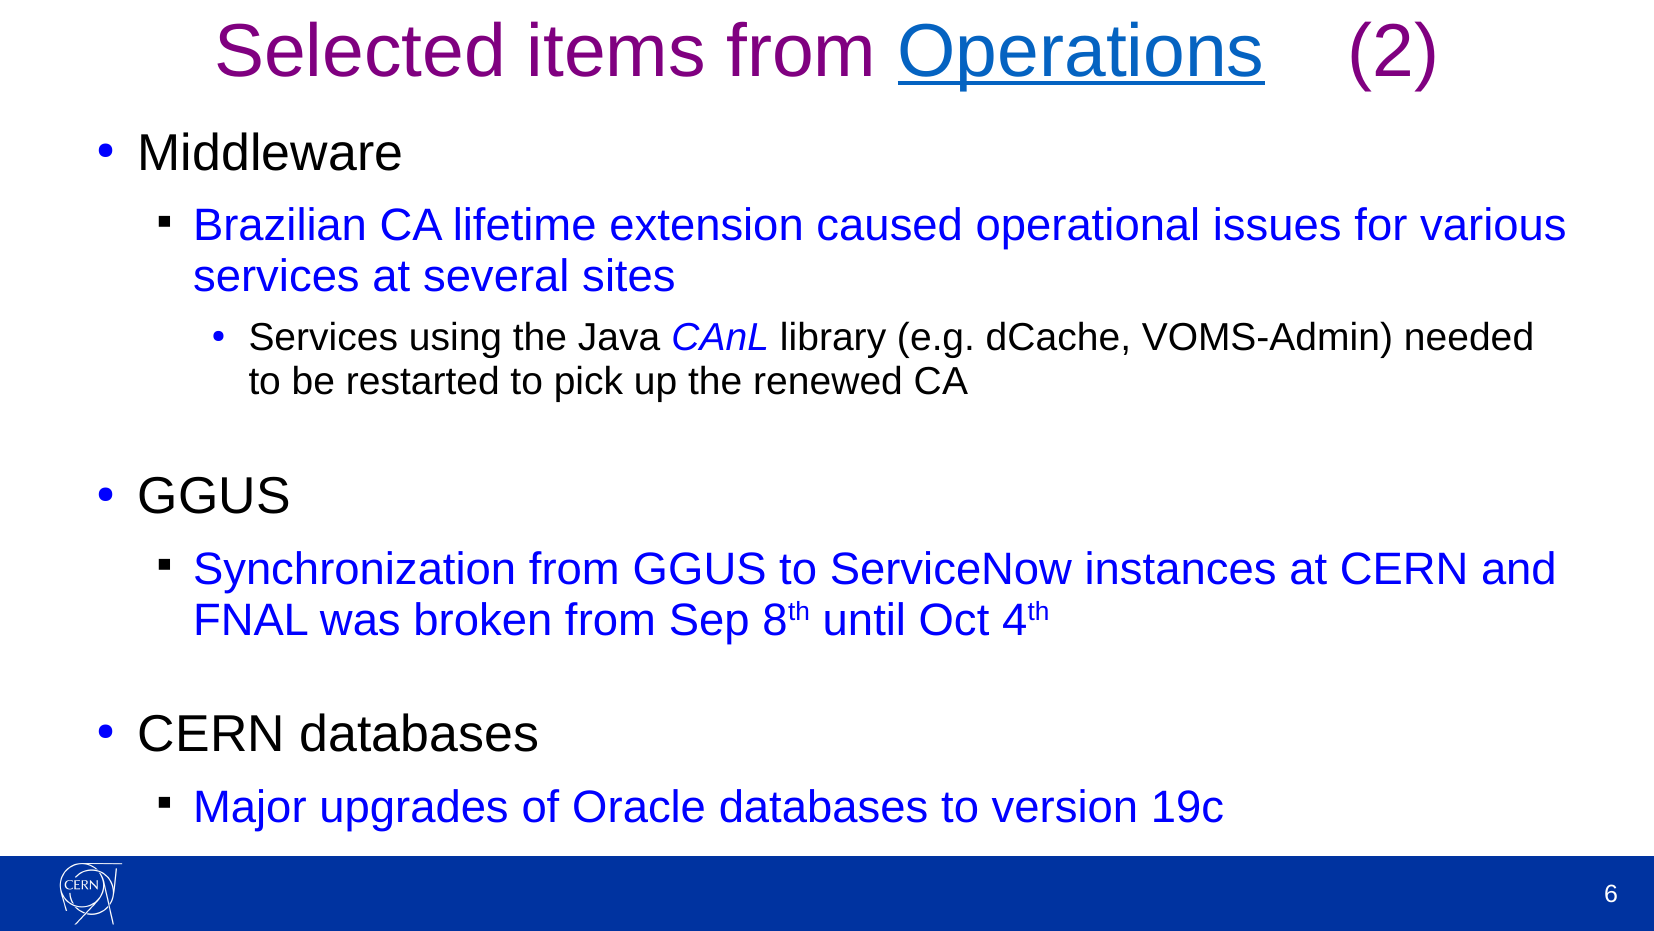

# Selected items from Operations (2)
Middleware
Brazilian CA lifetime extension caused operational issues for various services at several sites
Services using the Java CAnL library (e.g. dCache, VOMS-Admin) needed to be restarted to pick up the renewed CA
GGUS
Synchronization from GGUS to ServiceNow instances at CERN and FNAL was broken from Sep 8th until Oct 4th
CERN databases
Major upgrades of Oracle databases to version 19c
6